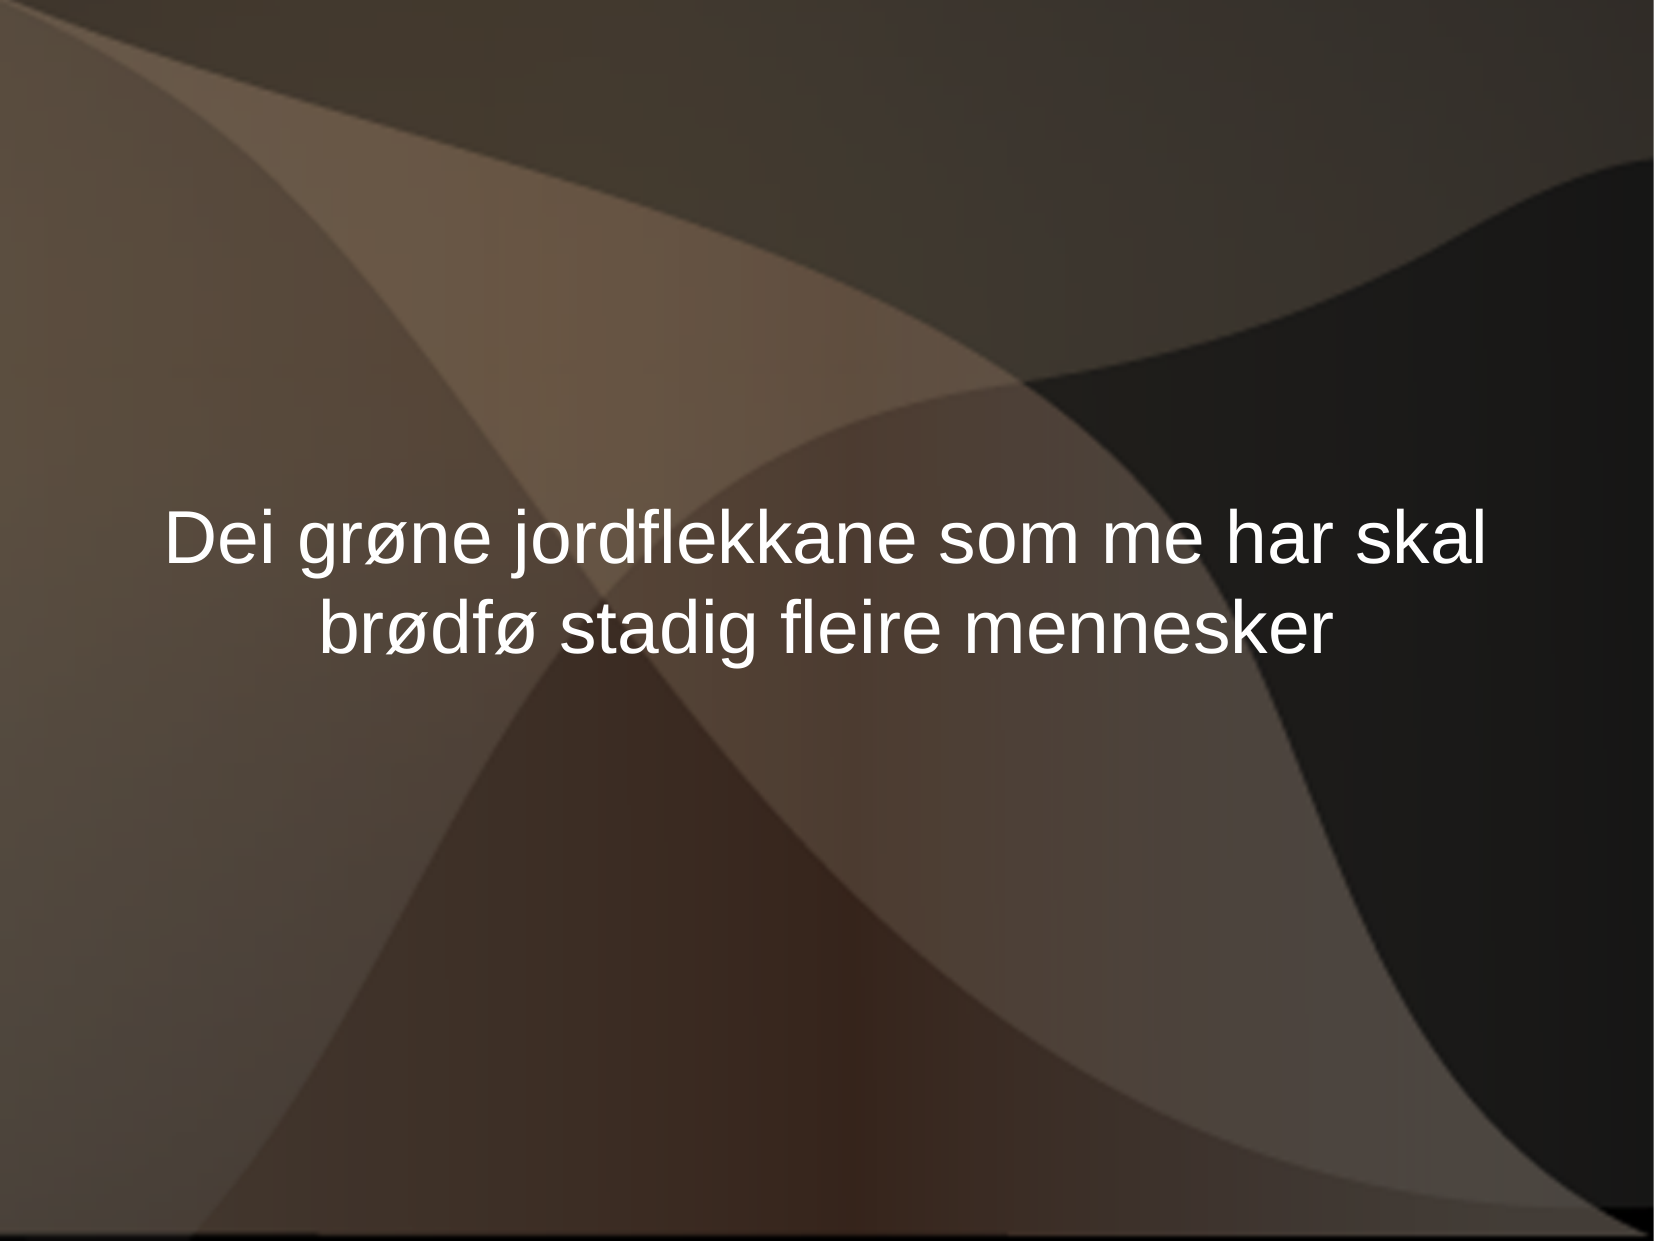

# Dei grøne jordflekkane som me har skal brødfø stadig fleire mennesker